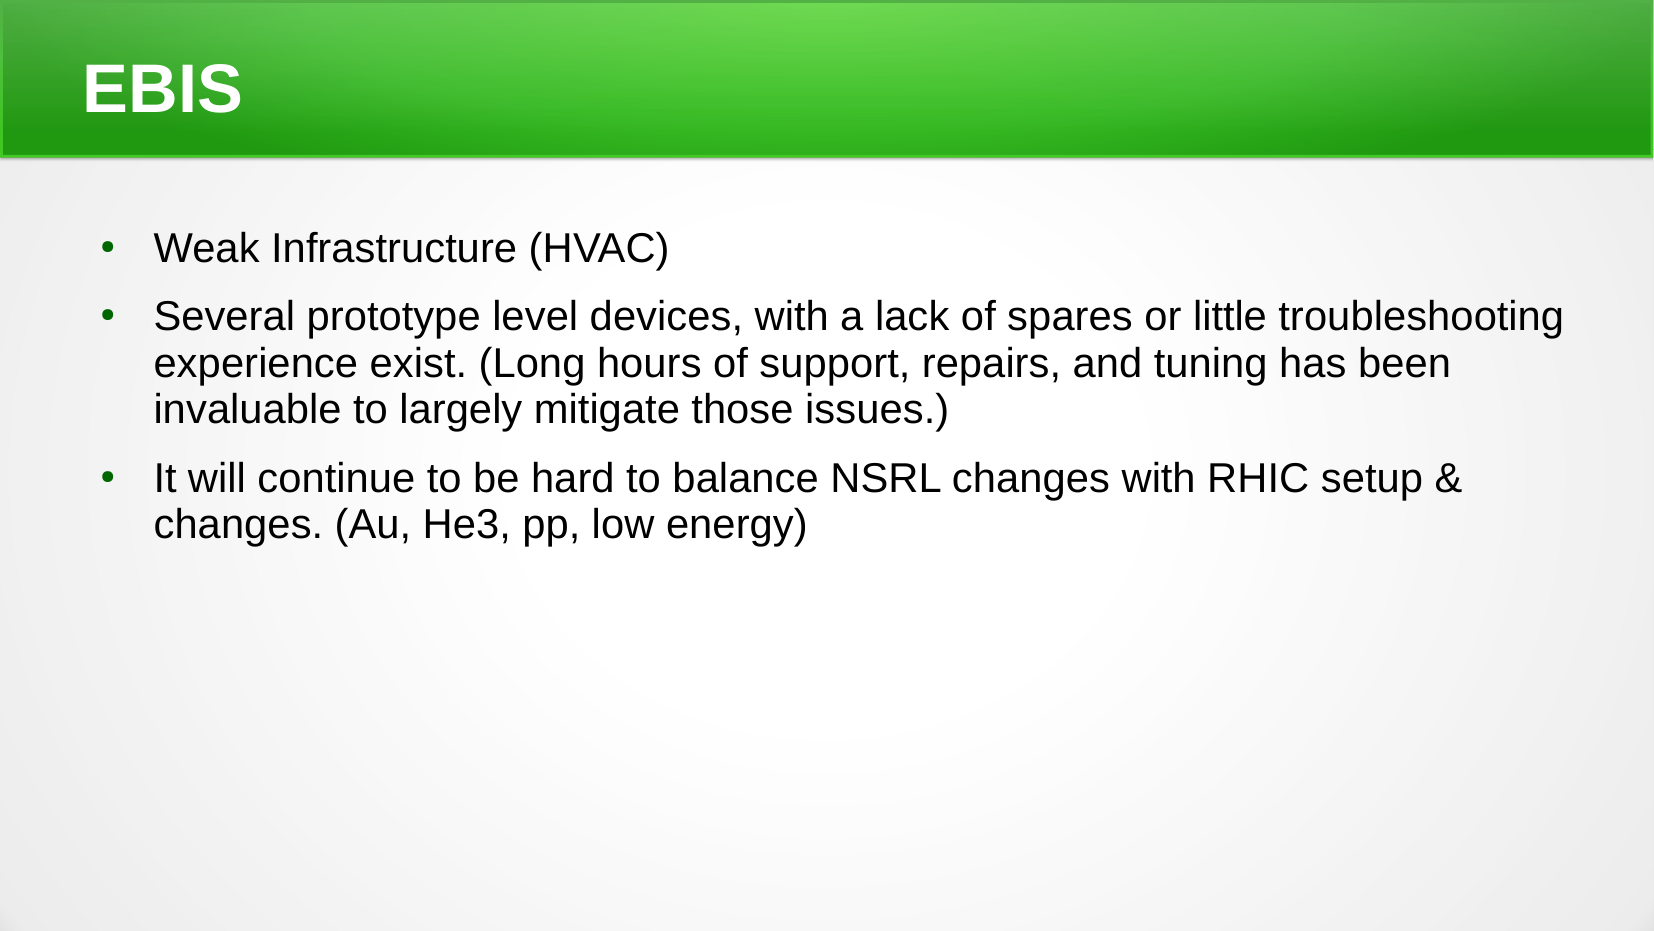

# EBIS
Weak Infrastructure (HVAC)
Several prototype level devices, with a lack of spares or little troubleshooting experience exist. (Long hours of support, repairs, and tuning has been invaluable to largely mitigate those issues.)
It will continue to be hard to balance NSRL changes with RHIC setup & changes. (Au, He3, pp, low energy)